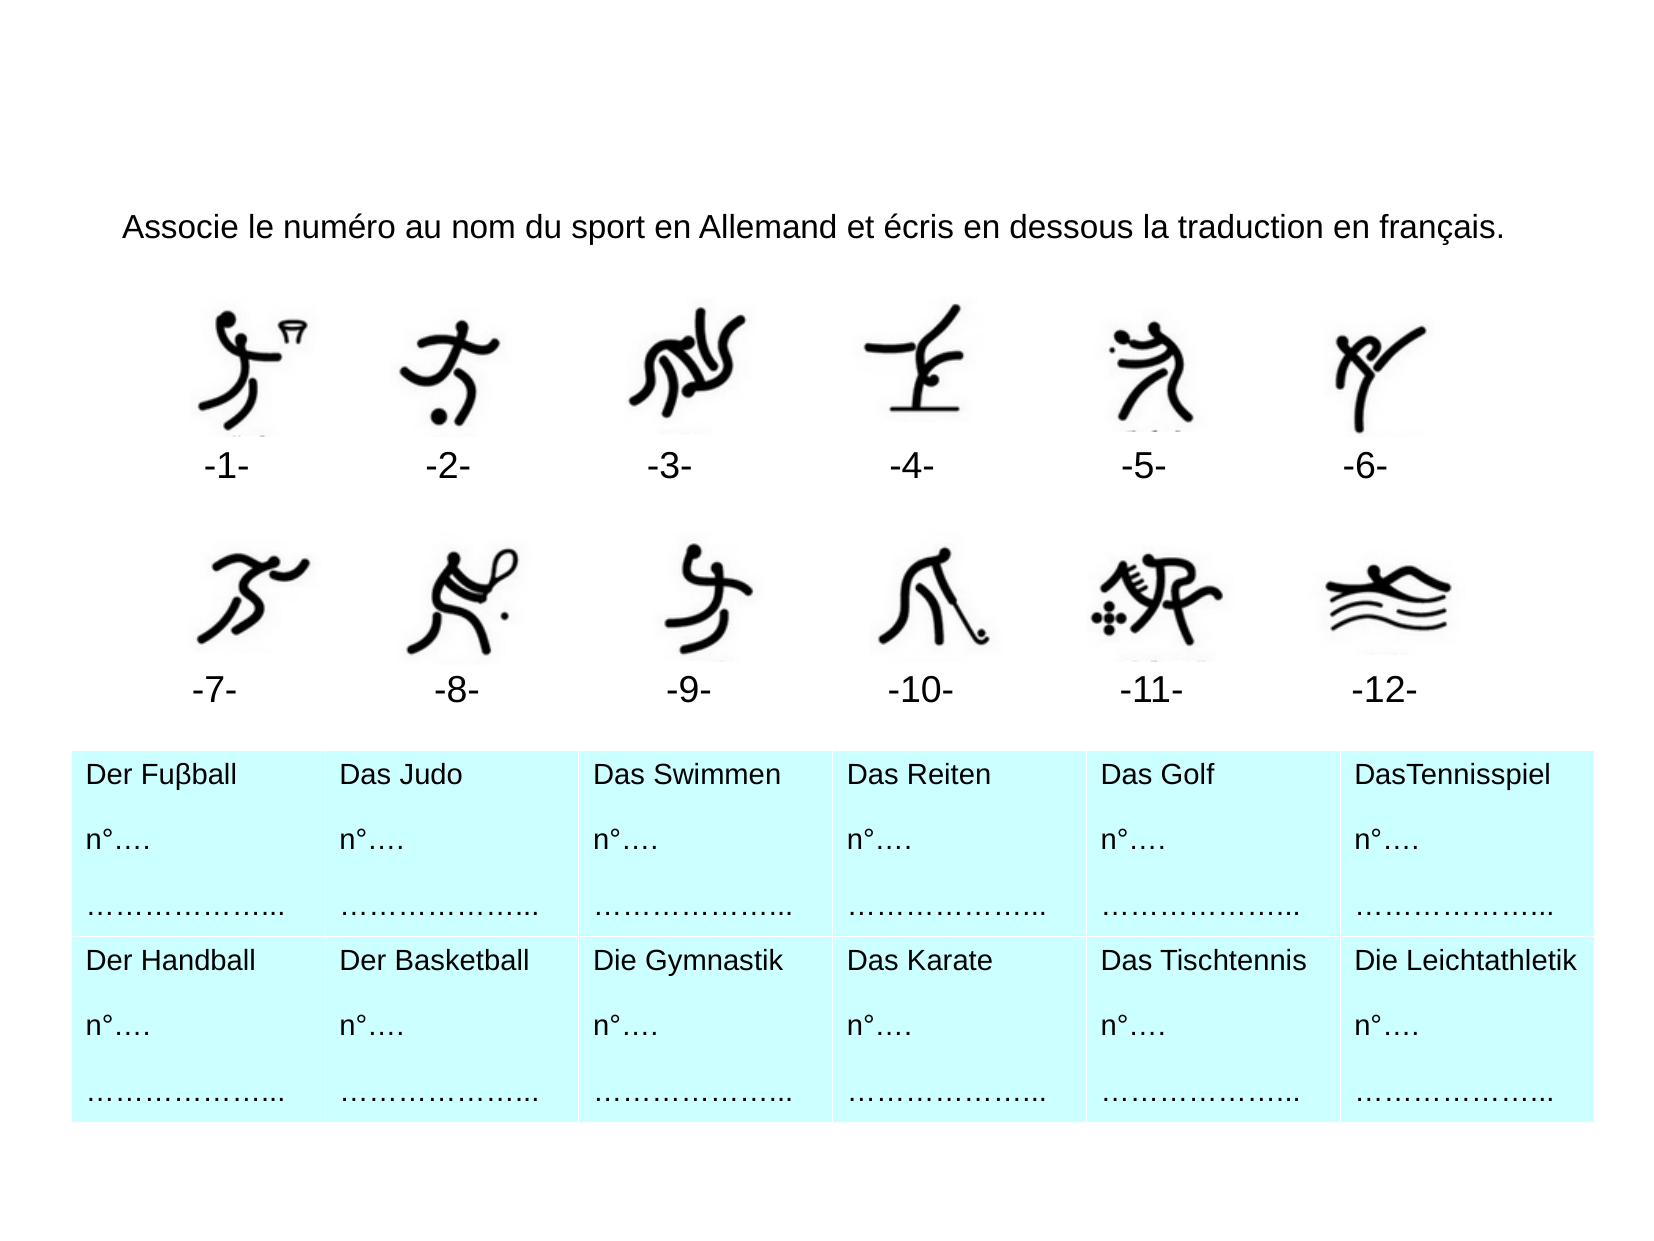

# Associe le numéro au nom du sport en Allemand et écris en dessous la traduction en français.
-1-			-2-			-3-			 -4-			 -5- 		 -6-
-7-			 -8-			 -9- 		 -10-		 -11-		 -12-
| Der Fuβball n°…. ………………... | Das Judo n°…. ………………... | Das Swimmen n°…. ………………... | Das Reiten n°…. ………………... | Das Golf n°…. ………………... | DasTennisspiel n°…. ………………... |
| --- | --- | --- | --- | --- | --- |
| Der Handball n°…. ………………... | Der Basketball n°…. ………………... | Die Gymnastik n°…. ………………... | Das Karate n°…. ………………... | Das Tischtennis n°…. ………………... | Die Leichtathletik n°…. ………………... |